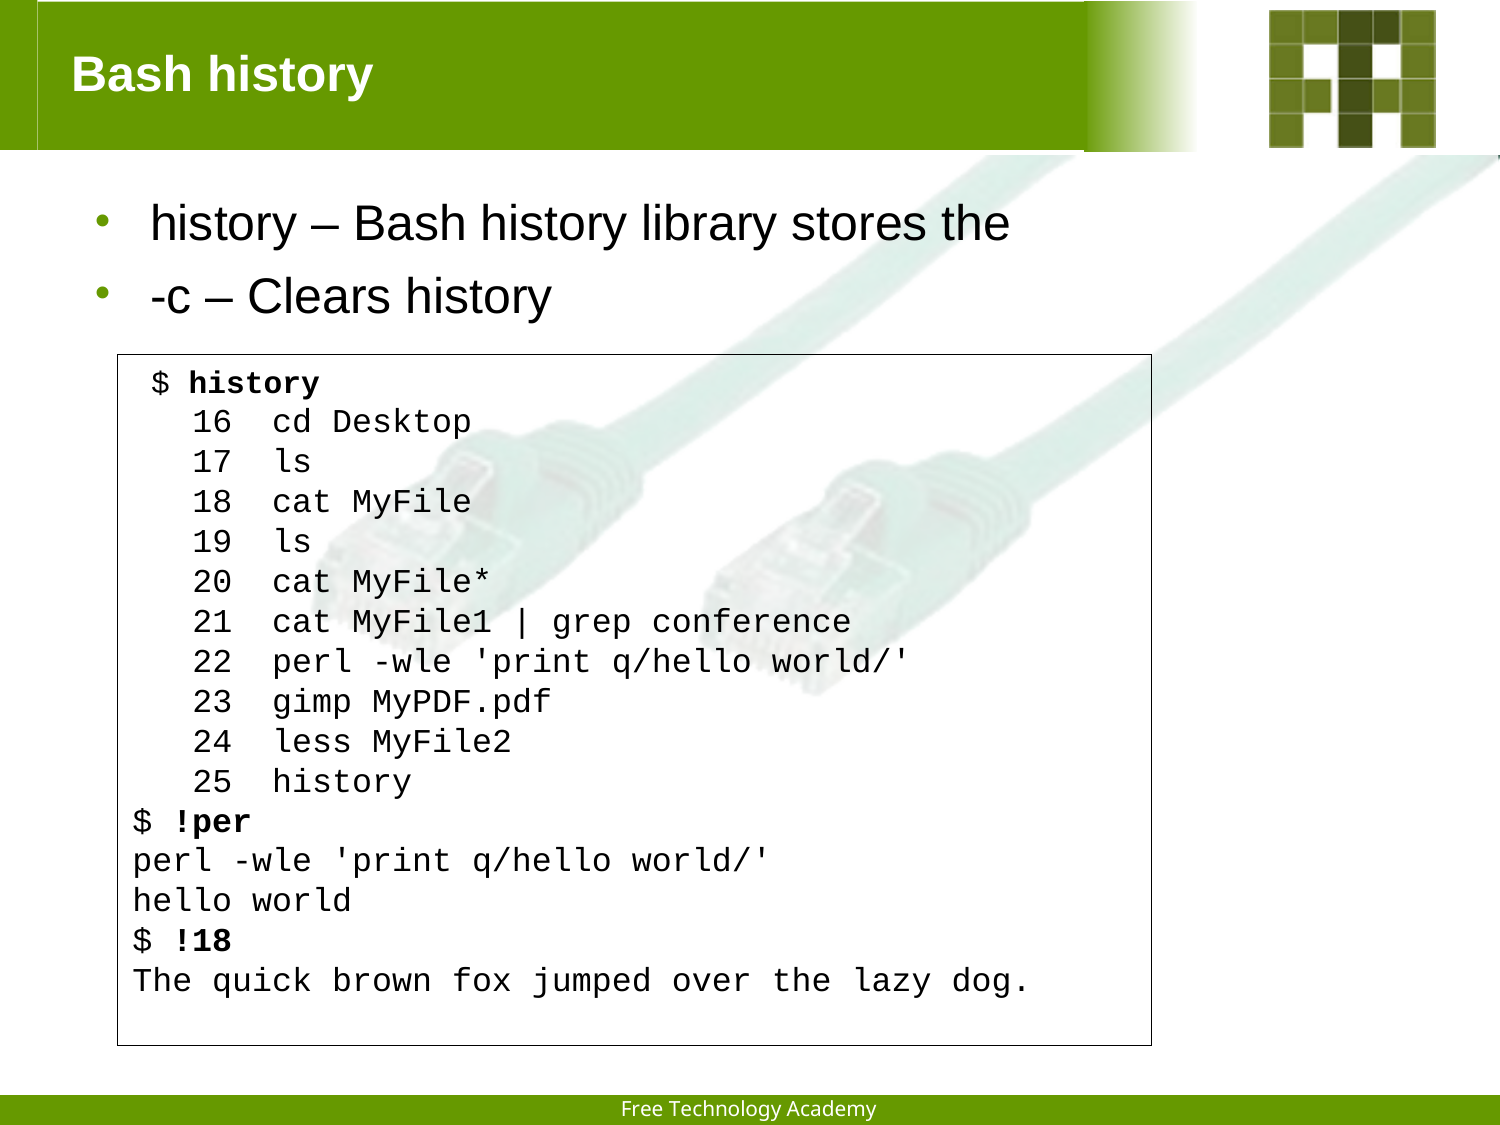

# Bash history
history – Bash history library stores the
-c – Clears history
 $ history
 16 cd Desktop
 17 ls
 18 cat MyFile
 19 ls
 20 cat MyFile*
 21 cat MyFile1 | grep conference
 22 perl -wle 'print q/hello world/'
 23 gimp MyPDF.pdf
 24 less MyFile2
 25 history
$ !per
perl -wle 'print q/hello world/'
hello world
$ !18
The quick brown fox jumped over the lazy dog.